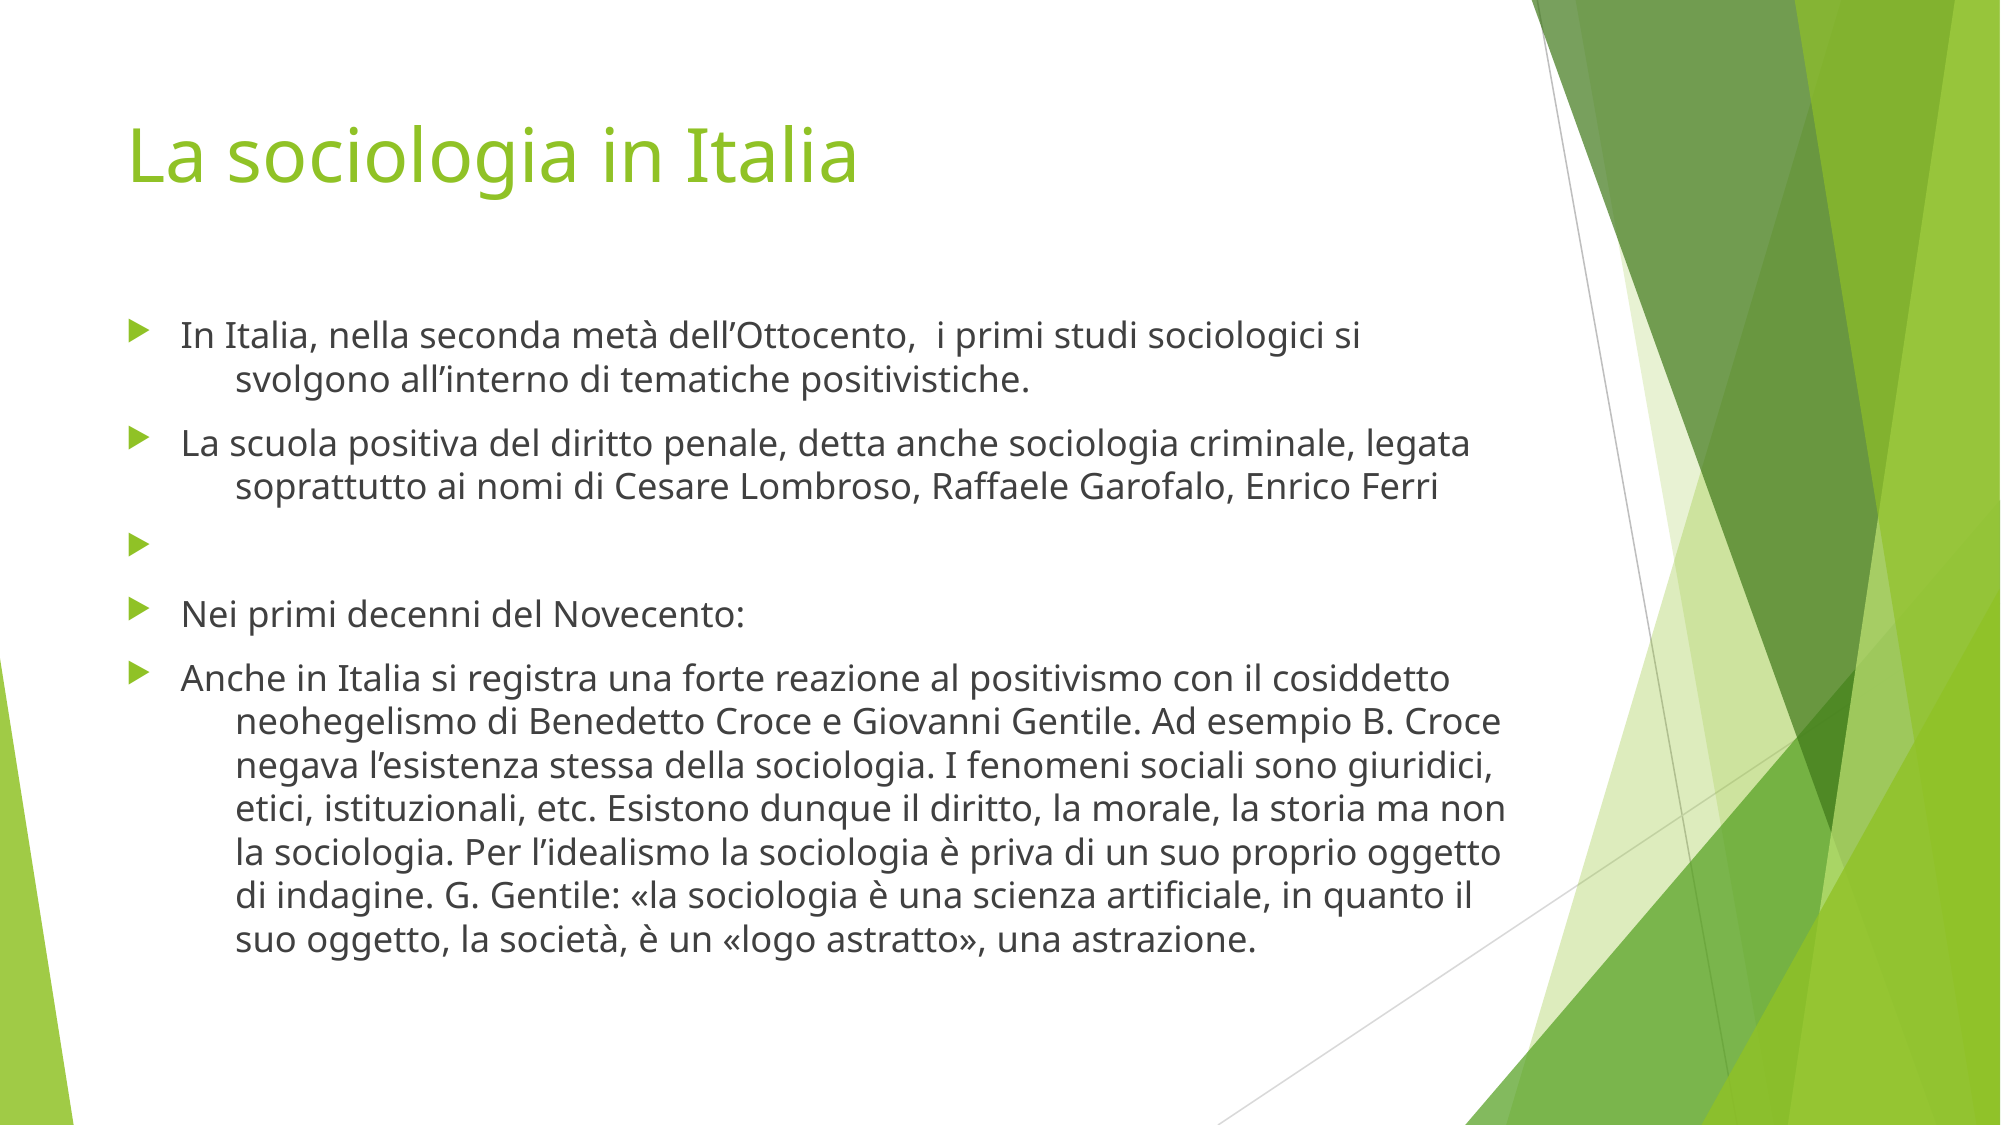

# La sociologia in Italia
In Italia, nella seconda metà dell’Ottocento, i primi studi sociologici si svolgono all’interno di tematiche positivistiche.
La scuola positiva del diritto penale, detta anche sociologia criminale, legata soprattutto ai nomi di Cesare Lombroso, Raffaele Garofalo, Enrico Ferri
Nei primi decenni del Novecento:
Anche in Italia si registra una forte reazione al positivismo con il cosiddetto neohegelismo di Benedetto Croce e Giovanni Gentile. Ad esempio B. Croce negava l’esistenza stessa della sociologia. I fenomeni sociali sono giuridici, etici, istituzionali, etc. Esistono dunque il diritto, la morale, la storia ma non la sociologia. Per l’idealismo la sociologia è priva di un suo proprio oggetto di indagine. G. Gentile: «la sociologia è una scienza artificiale, in quanto il suo oggetto, la società, è un «logo astratto», una astrazione.